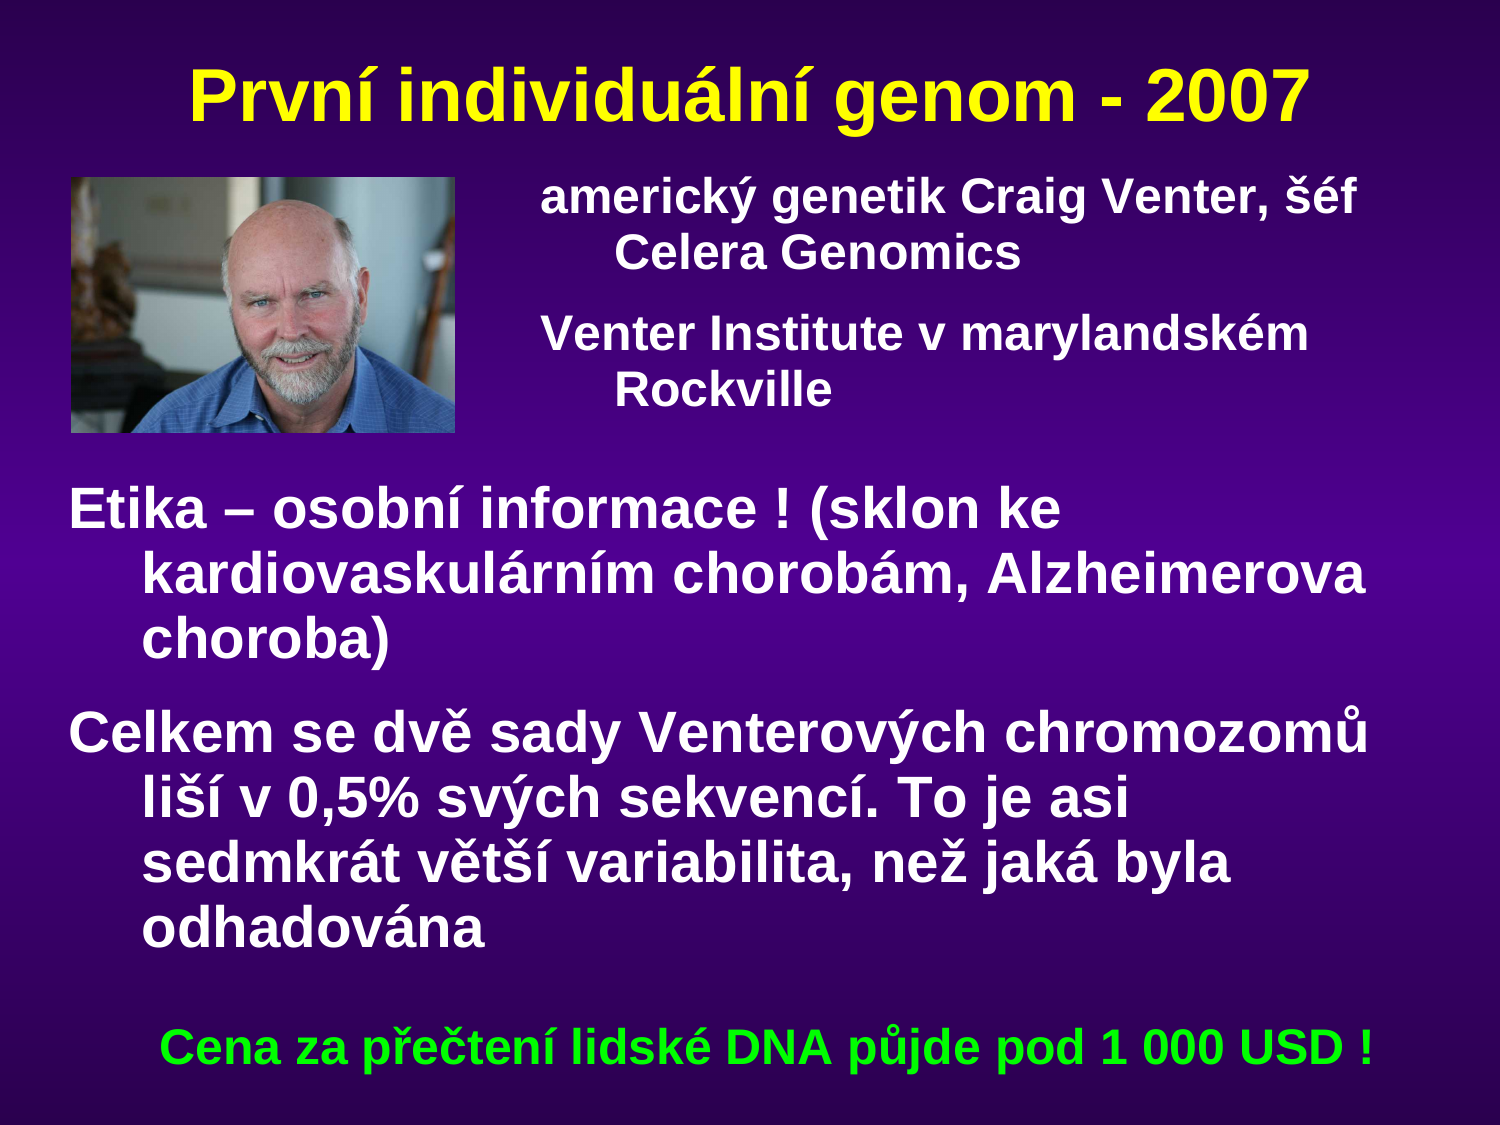

# První individuální genom - 2007
americký genetik Craig Venter, šéf Celera Genomics
Venter Institute v marylandském Rockville
Etika – osobní informace ! (sklon ke kardiovaskulárním chorobám, Alzheimerova choroba)
Celkem se dvě sady Venterových chromozomů liší v 0,5% svých sekvencí. To je asi sedmkrát větší variabilita, než jaká byla odhadována
Cena za přečtení lidské DNA půjde pod 1 000 USD !